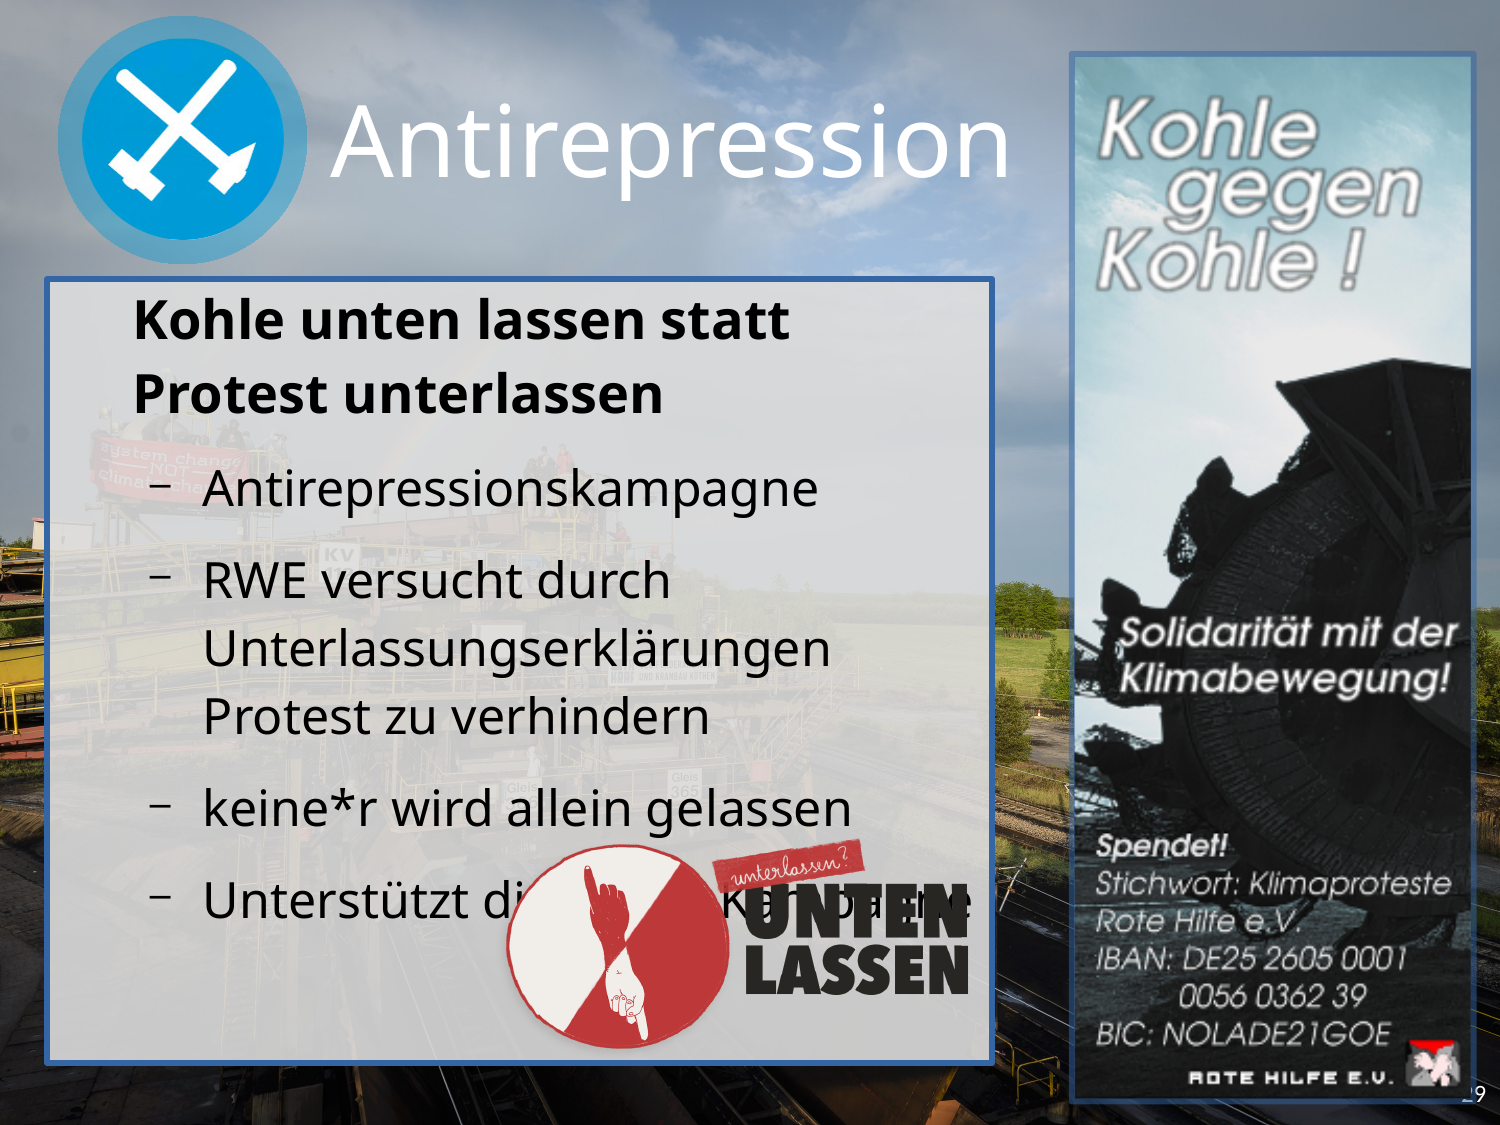

# Antirepression
Kohle unten lassen statt Protest unterlassen
Antirepressionskampagne
RWE versucht durch Unterlassungserklärungen Protest zu verhindern
keine*r wird allein gelassen
Unterstützt die 			Kampagne
29